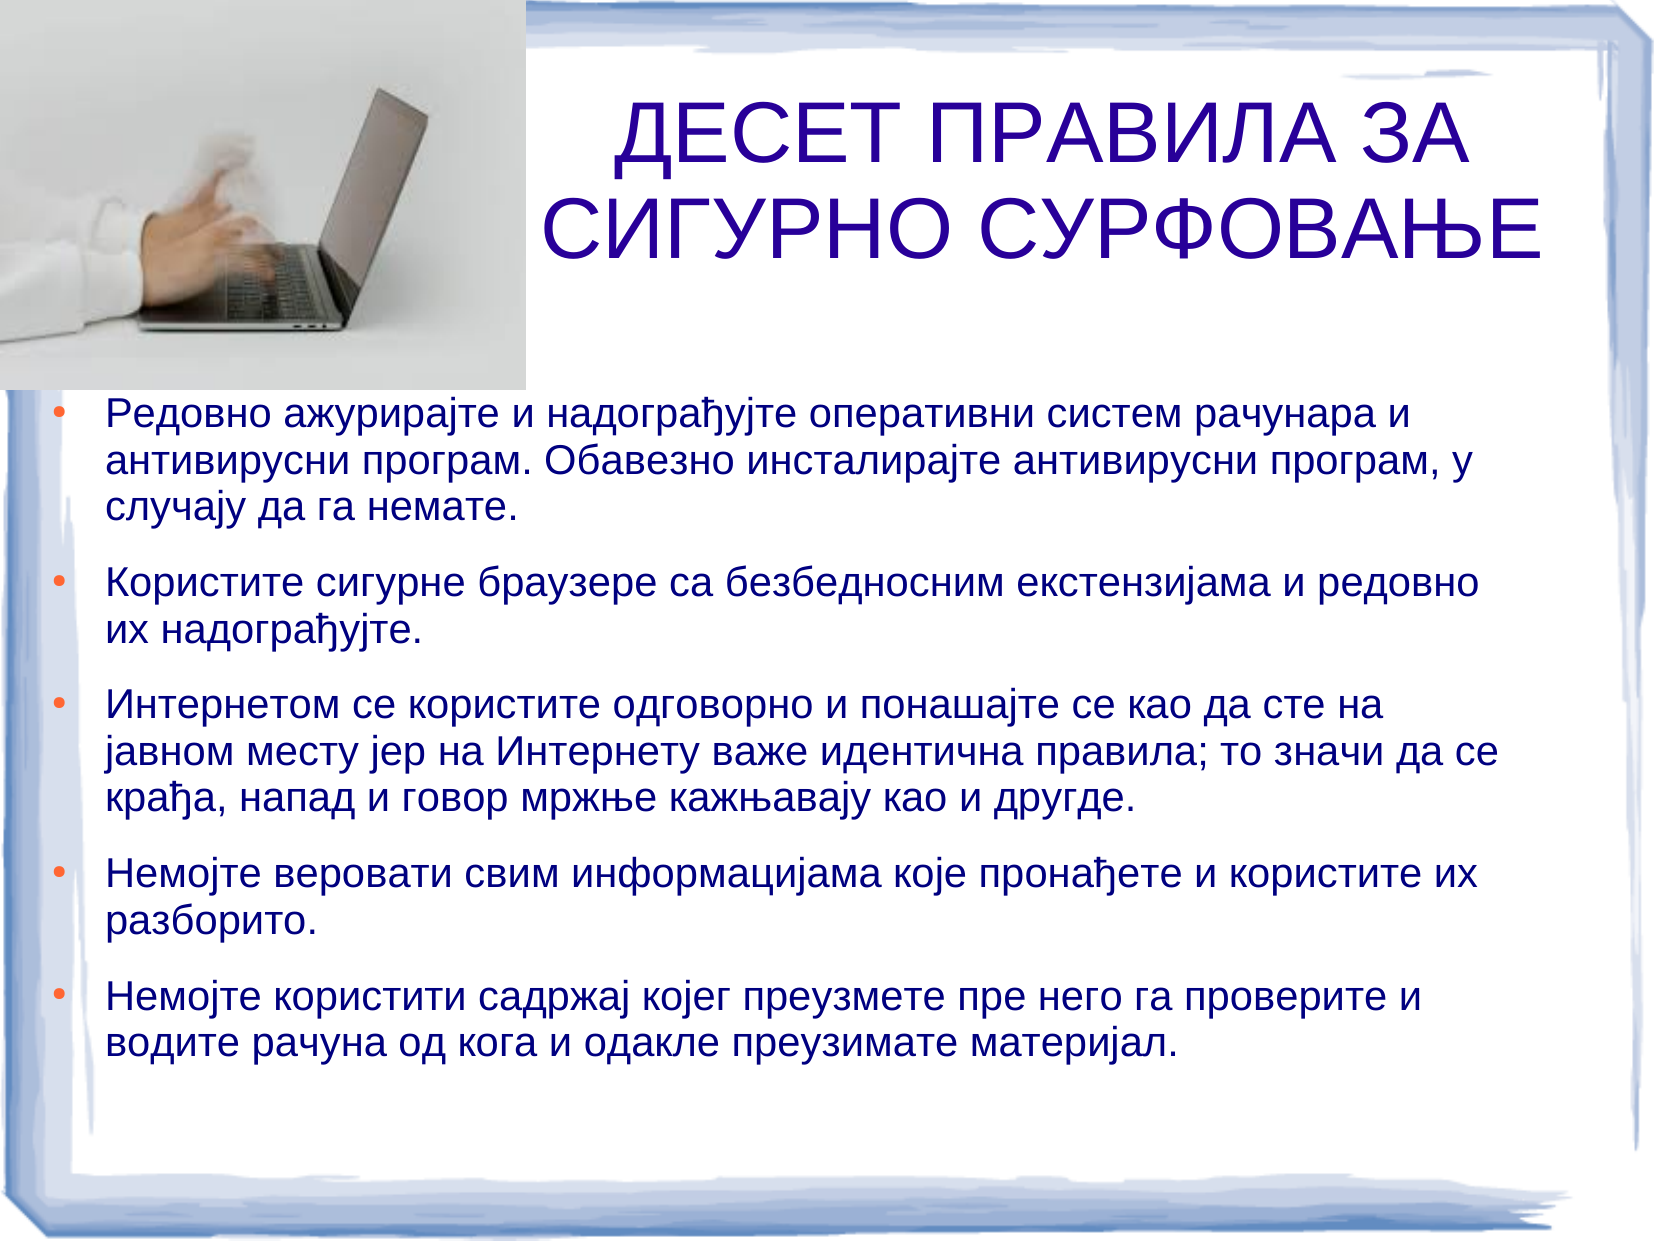

# ДЕСЕТ ПРАВИЛА ЗА СИГУРНО СУРФОВАЊЕ
Редовно ажурирајте и надограђујте оперативни систем рачунара и антивирусни програм. Обавезно инсталирајте антивирусни програм, у случају да га немате.
Користите сигурне браузере са безбедносним екстензијама и редовно их надограђујте.
Интернетом се користите одговорно и понашајте се као да сте на јавном месту јер на Интернету важе идентична правила; то значи да се крађа, напад и говор мржње кажњавају као и другде.
Немојте веровати свим информацијама које пронађете и користите их разборито.
Немојте користити садржај којег преузмете пре него га проверите и водите рачуна од кога и одакле преузимате материјал.